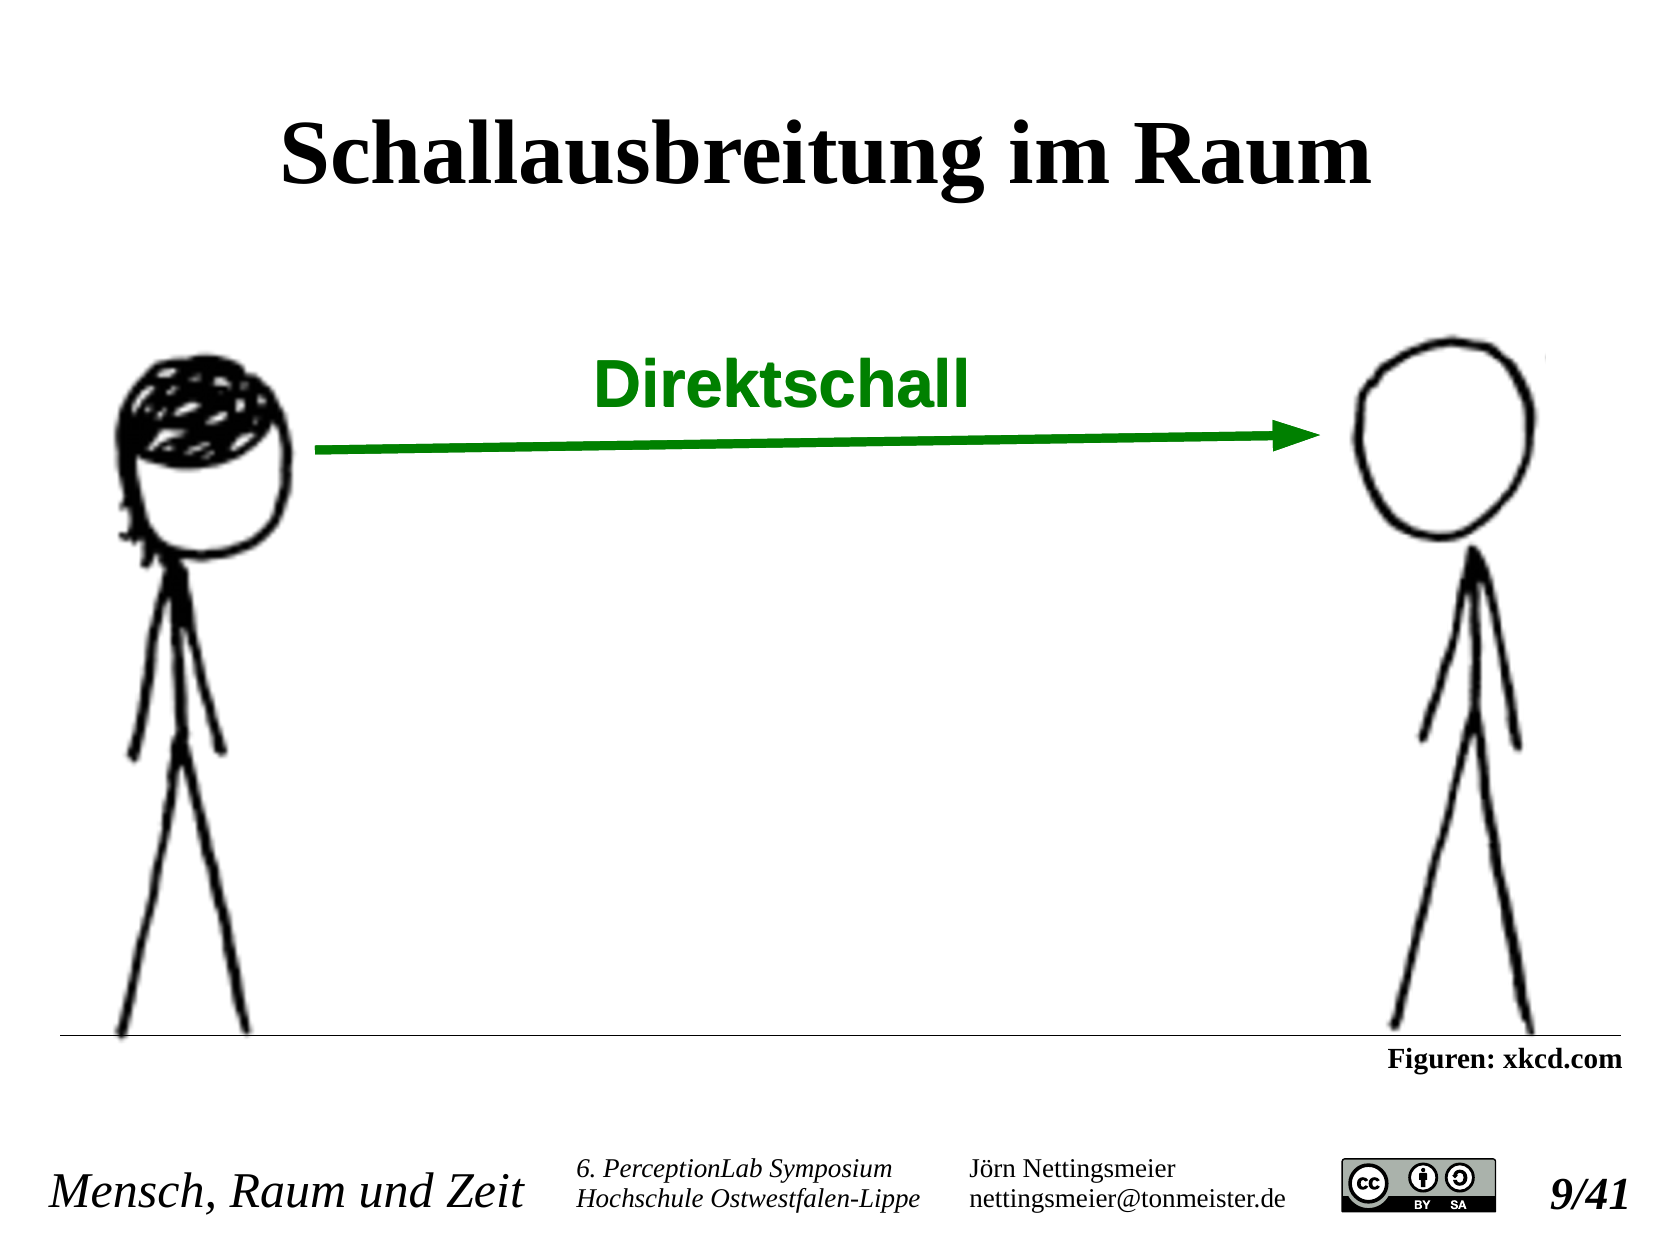

# Schallausbreitung im Raum
Direktschall
Direktschall
Figuren: xkcd.com